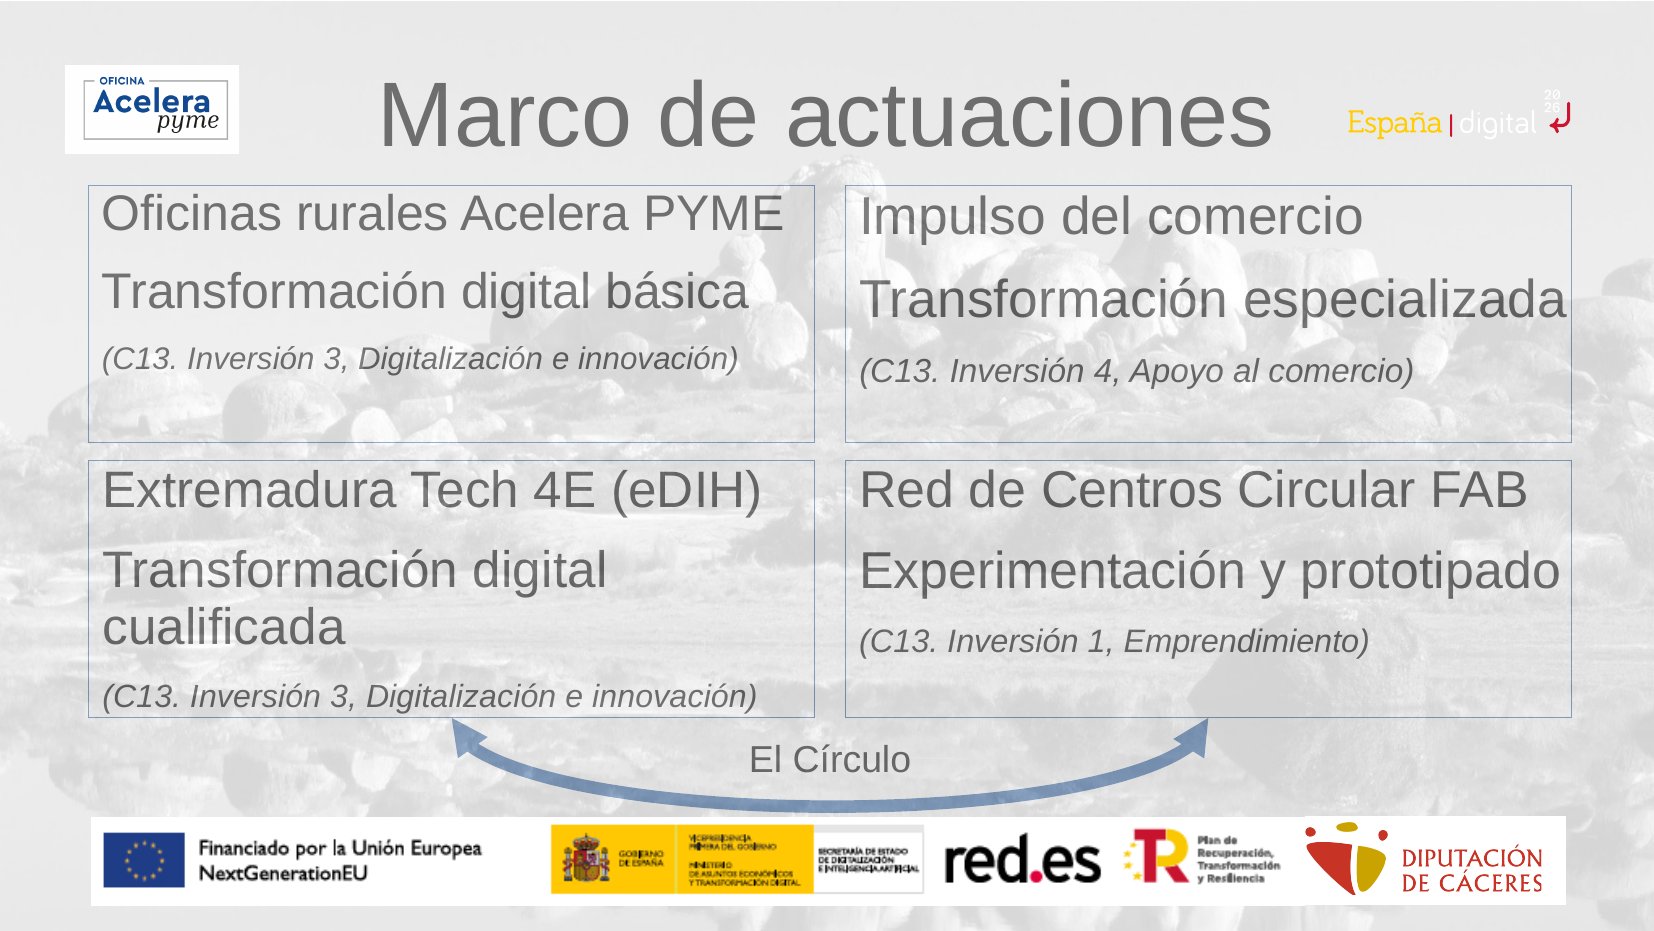

# Marco de actuaciones
Oficinas rurales Acelera PYME
Transformación digital básica
(C13. Inversión 3, Digitalización e innovación)
Impulso del comercio
Transformación especializada
(C13. Inversión 4, Apoyo al comercio)
Extremadura Tech 4E (eDIH)
Transformación digital cualificada
(C13. Inversión 3, Digitalización e innovación)
Red de Centros Circular FAB
Experimentación y prototipado
(C13. Inversión 1, Emprendimiento)